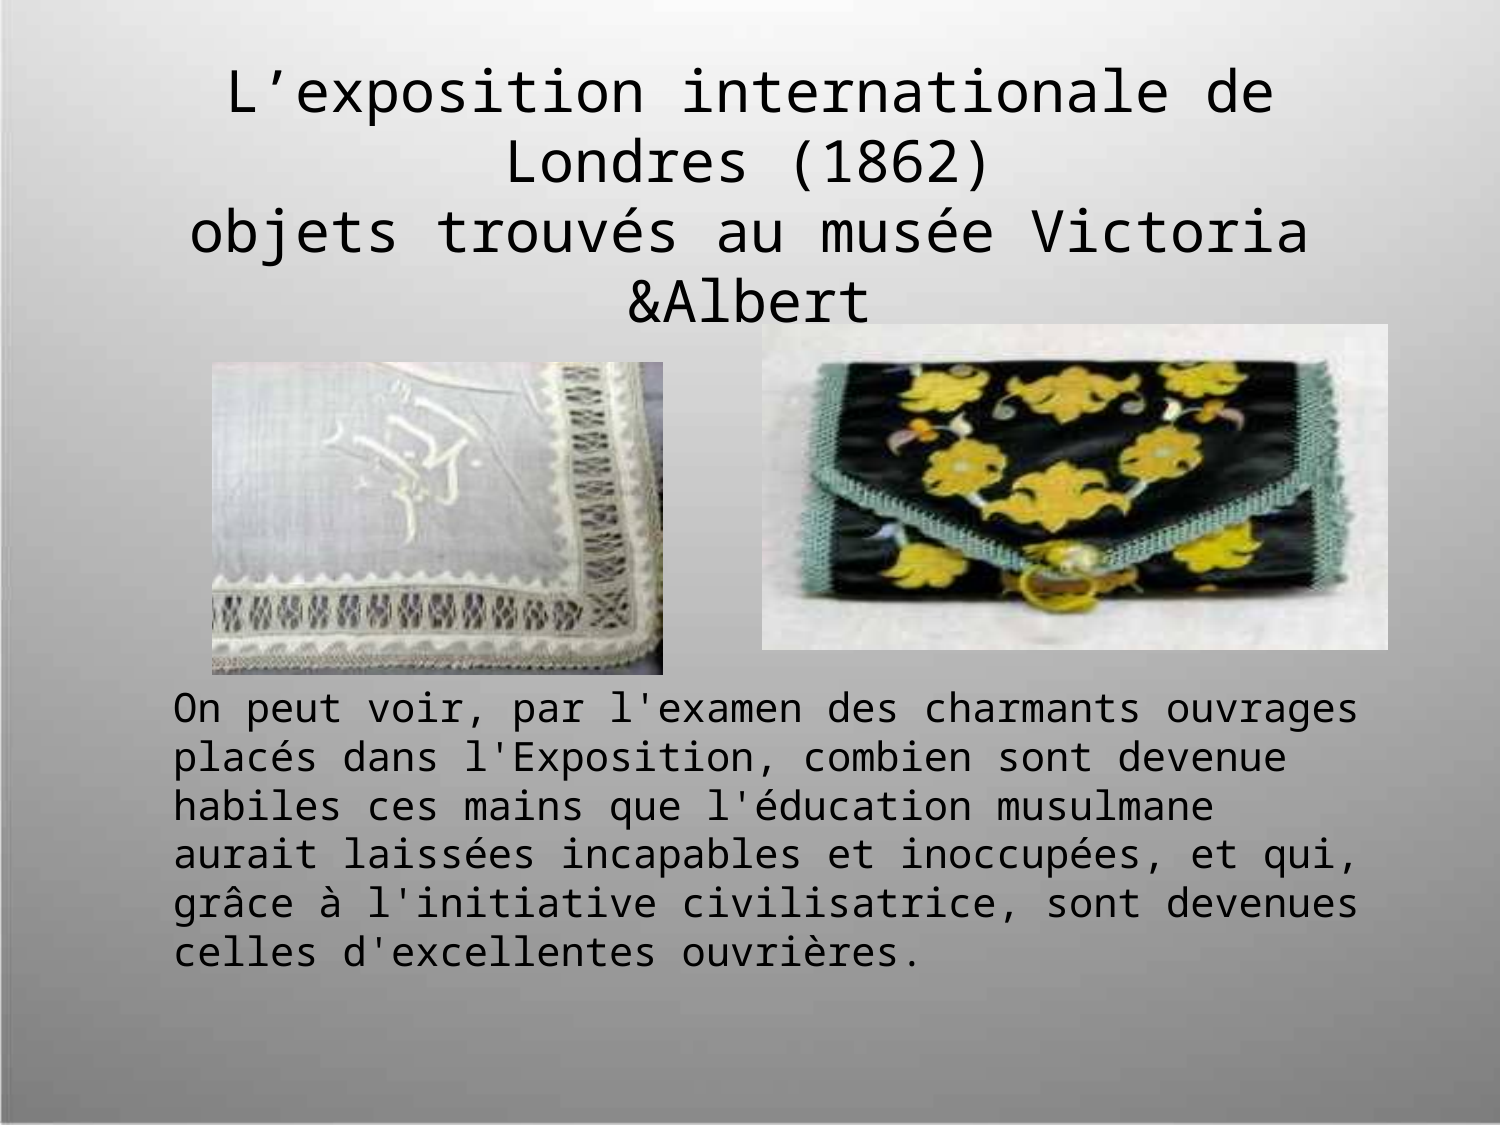

# L’exposition internationale de Londres (1862) objets trouvés au musée Victoria &Albert
	On peut voir, par l'examen des charmants ouvrages placés dans l'Exposition, combien sont devenue habiles ces mains que l'éducation musulmane aurait laissées incapables et inoccupées, et qui, grâce à l'initiative civilisatrice, sont devenues celles d'excellentes ouvrières.